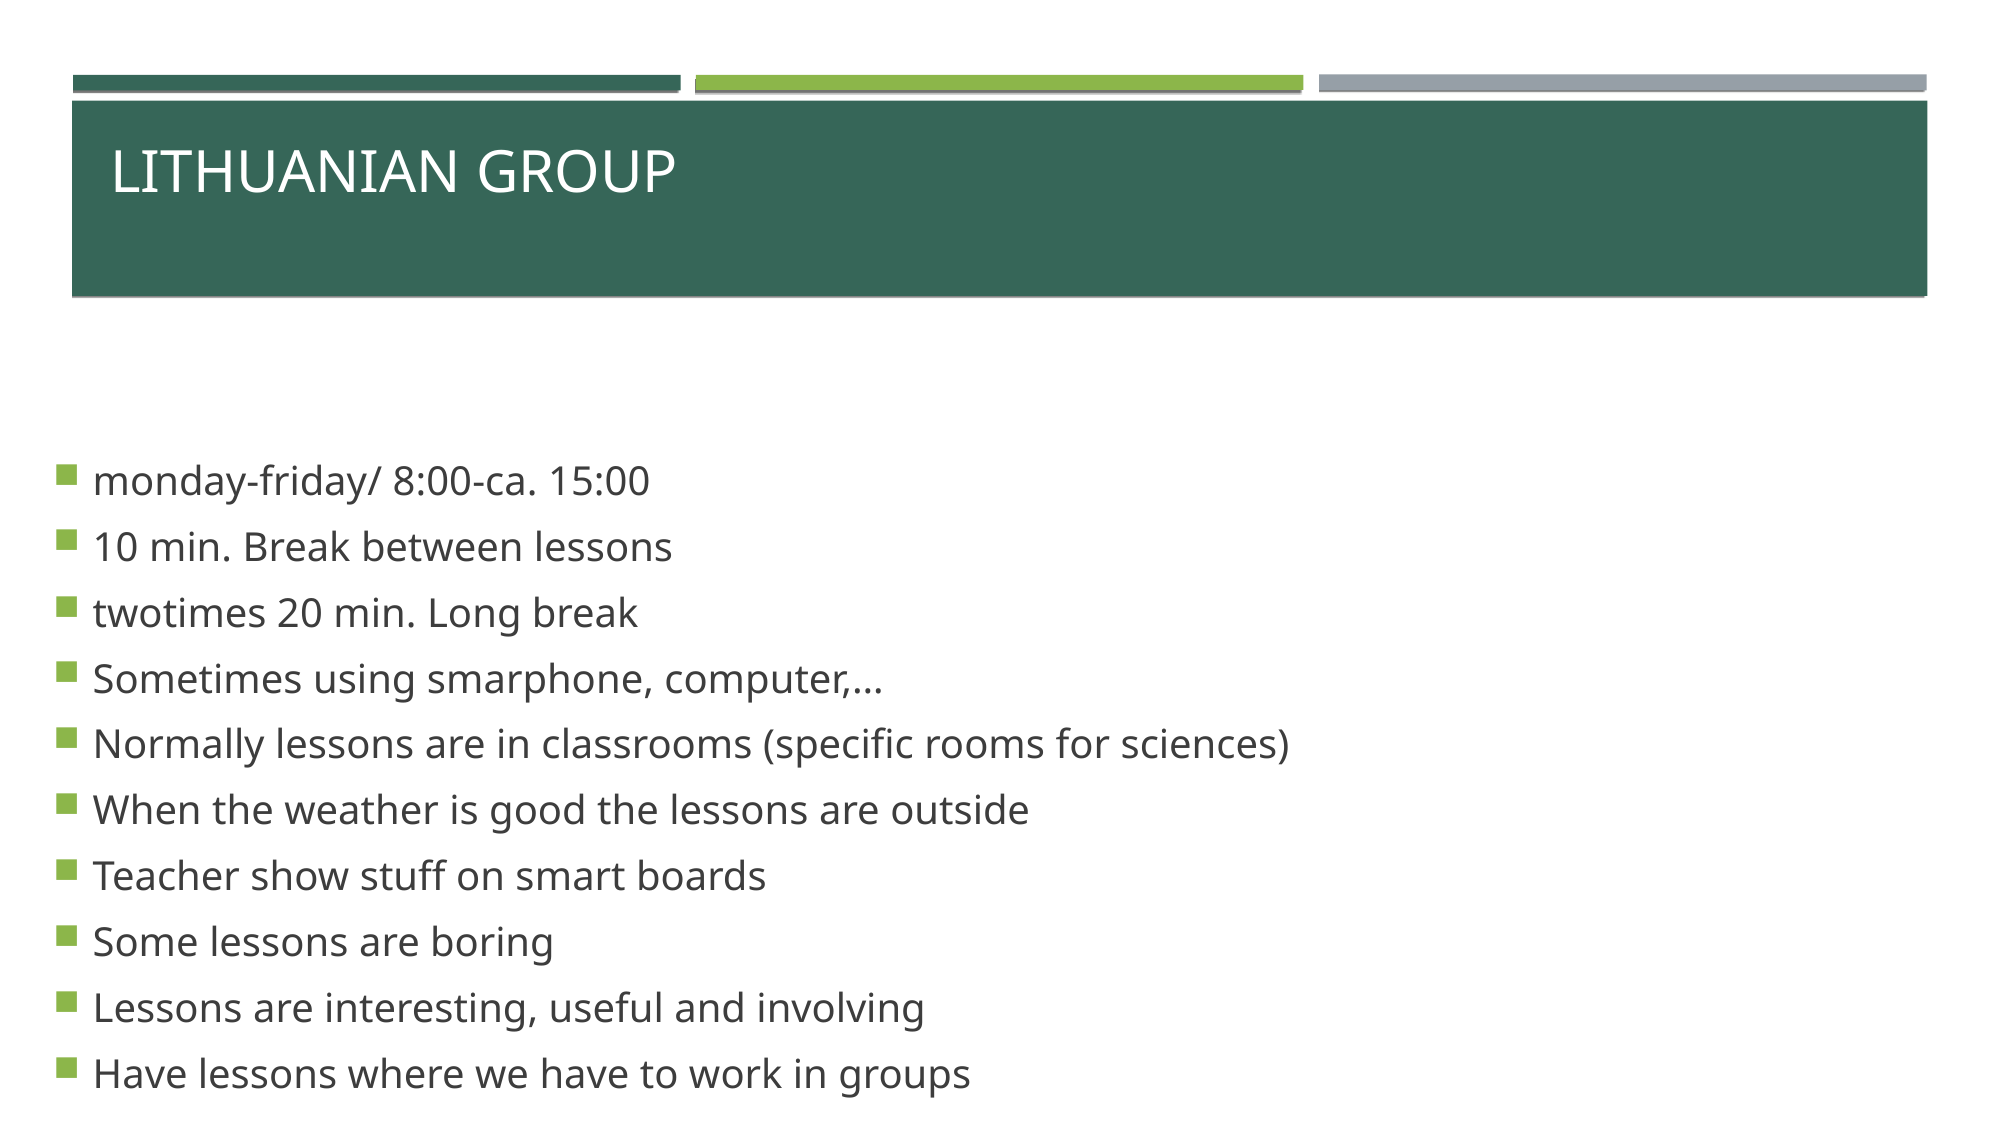

# Lithuanian group
monday-friday/ 8:00-ca. 15:00
10 min. Break between lessons
twotimes 20 min. Long break
Sometimes using smarphone, computer,…
Normally lessons are in classrooms (specific rooms for sciences)
When the weather is good the lessons are outside
Teacher show stuff on smart boards
Some lessons are boring
Lessons are interesting, useful and involving
Have lessons where we have to work in groups